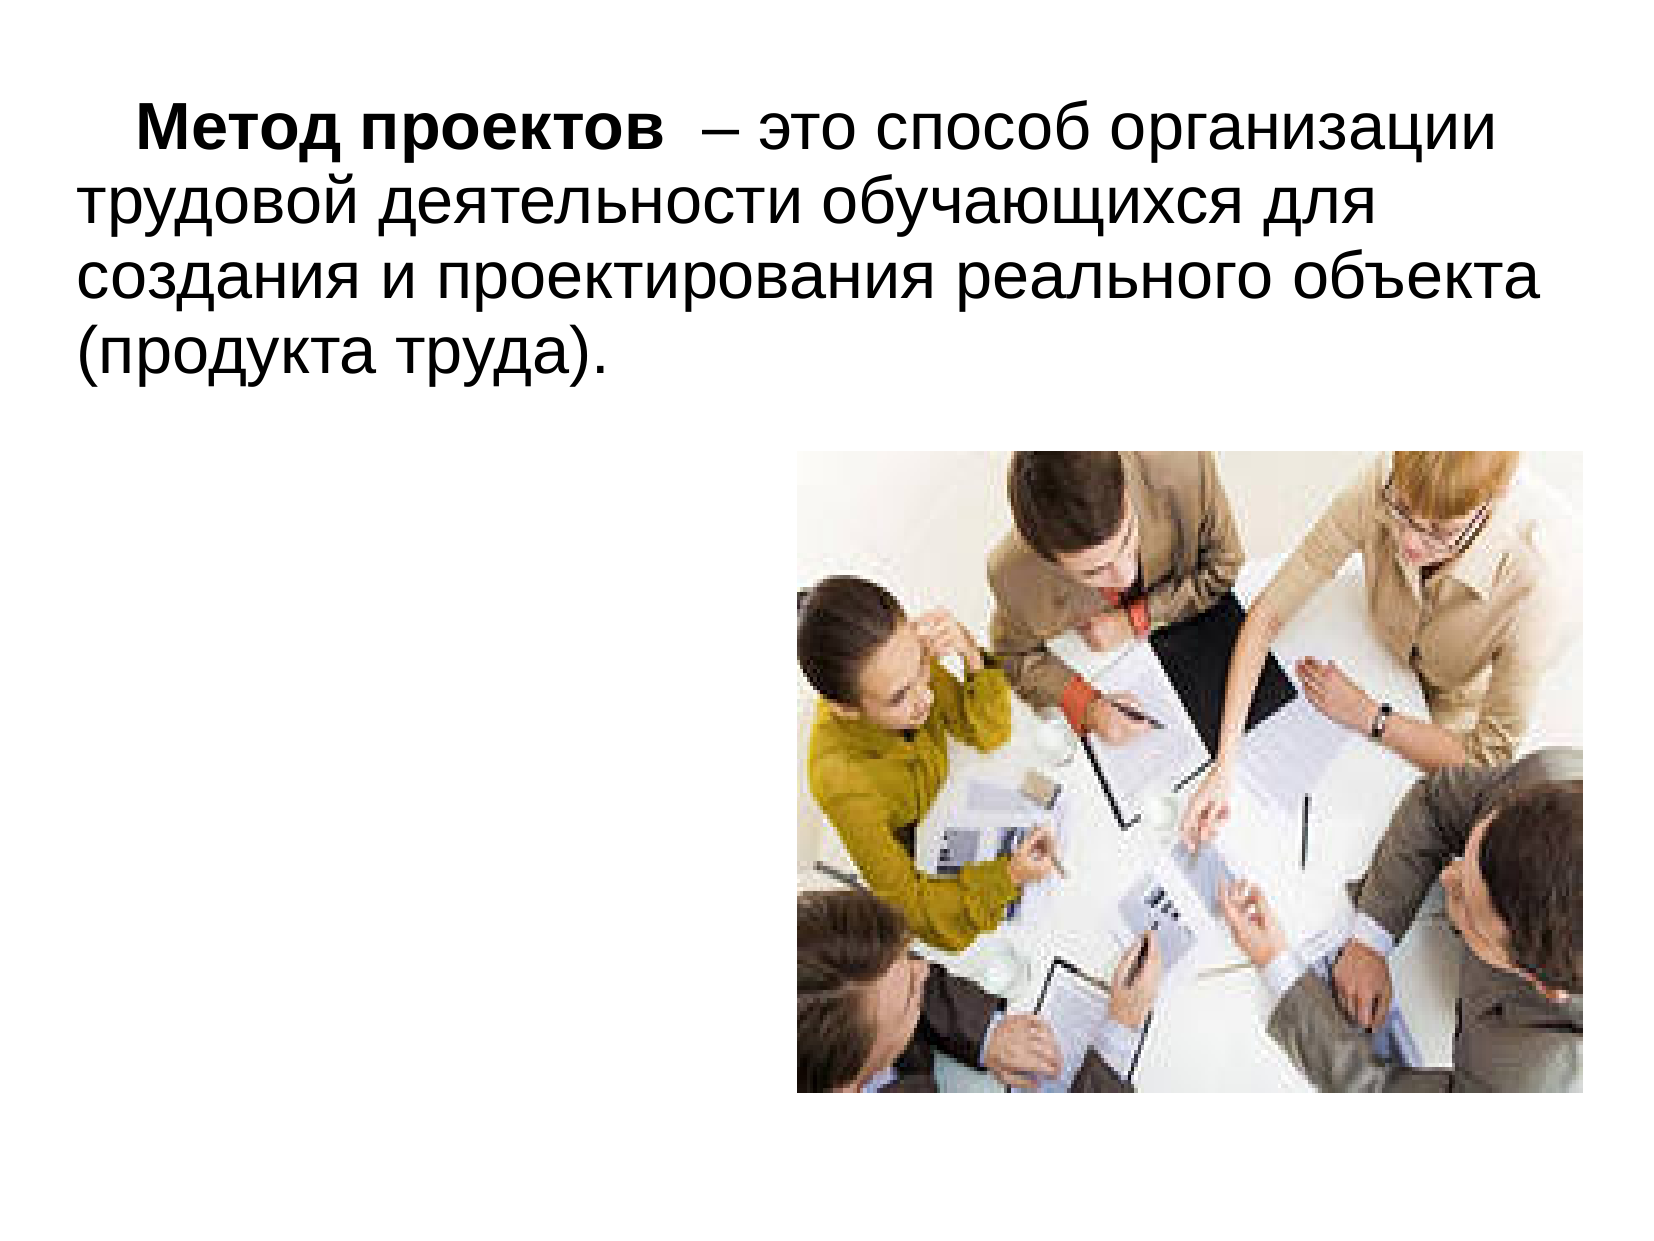

# Метод проектов – это способ организации трудовой деятельности обучающихся для создания и проектирования реального объекта (продукта труда).